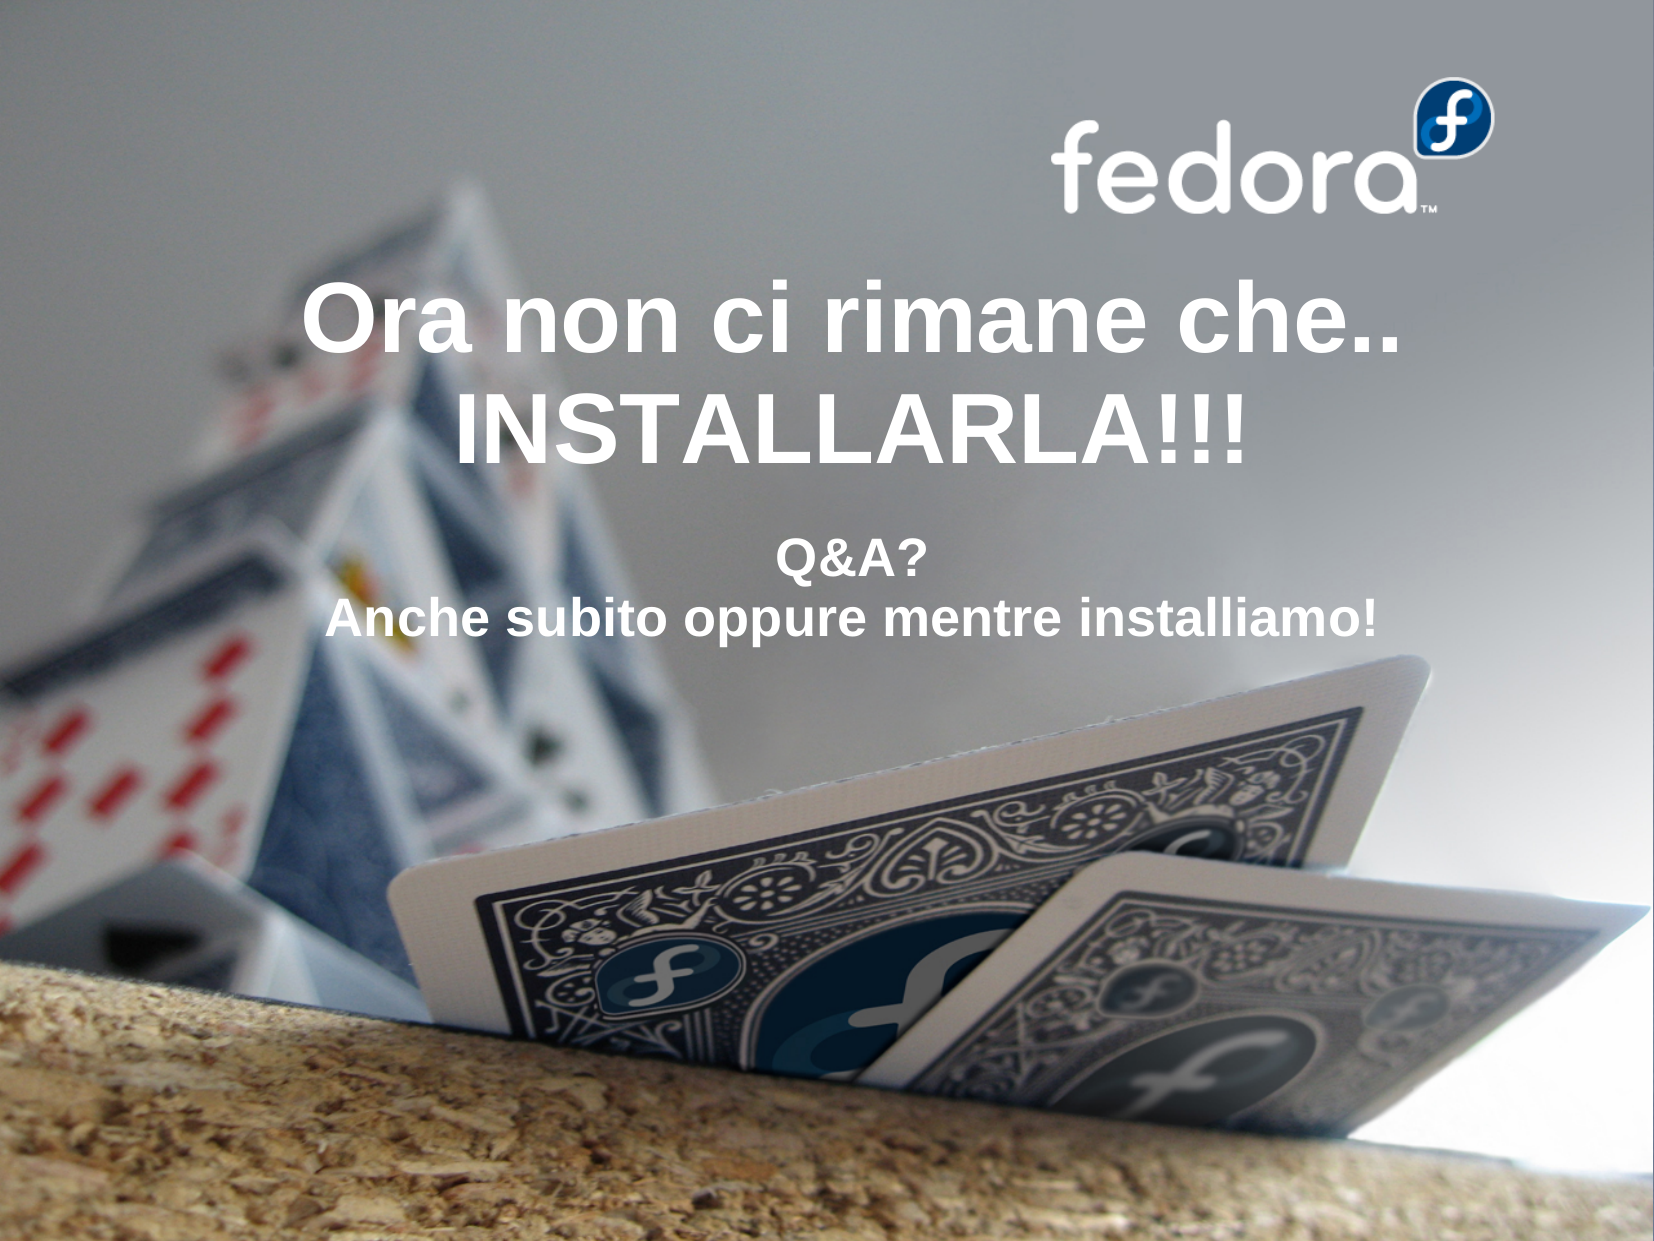

Ora non ci rimane che..
INSTALLARLA!!!
Q&A?
Anche subito oppure mentre installiamo!